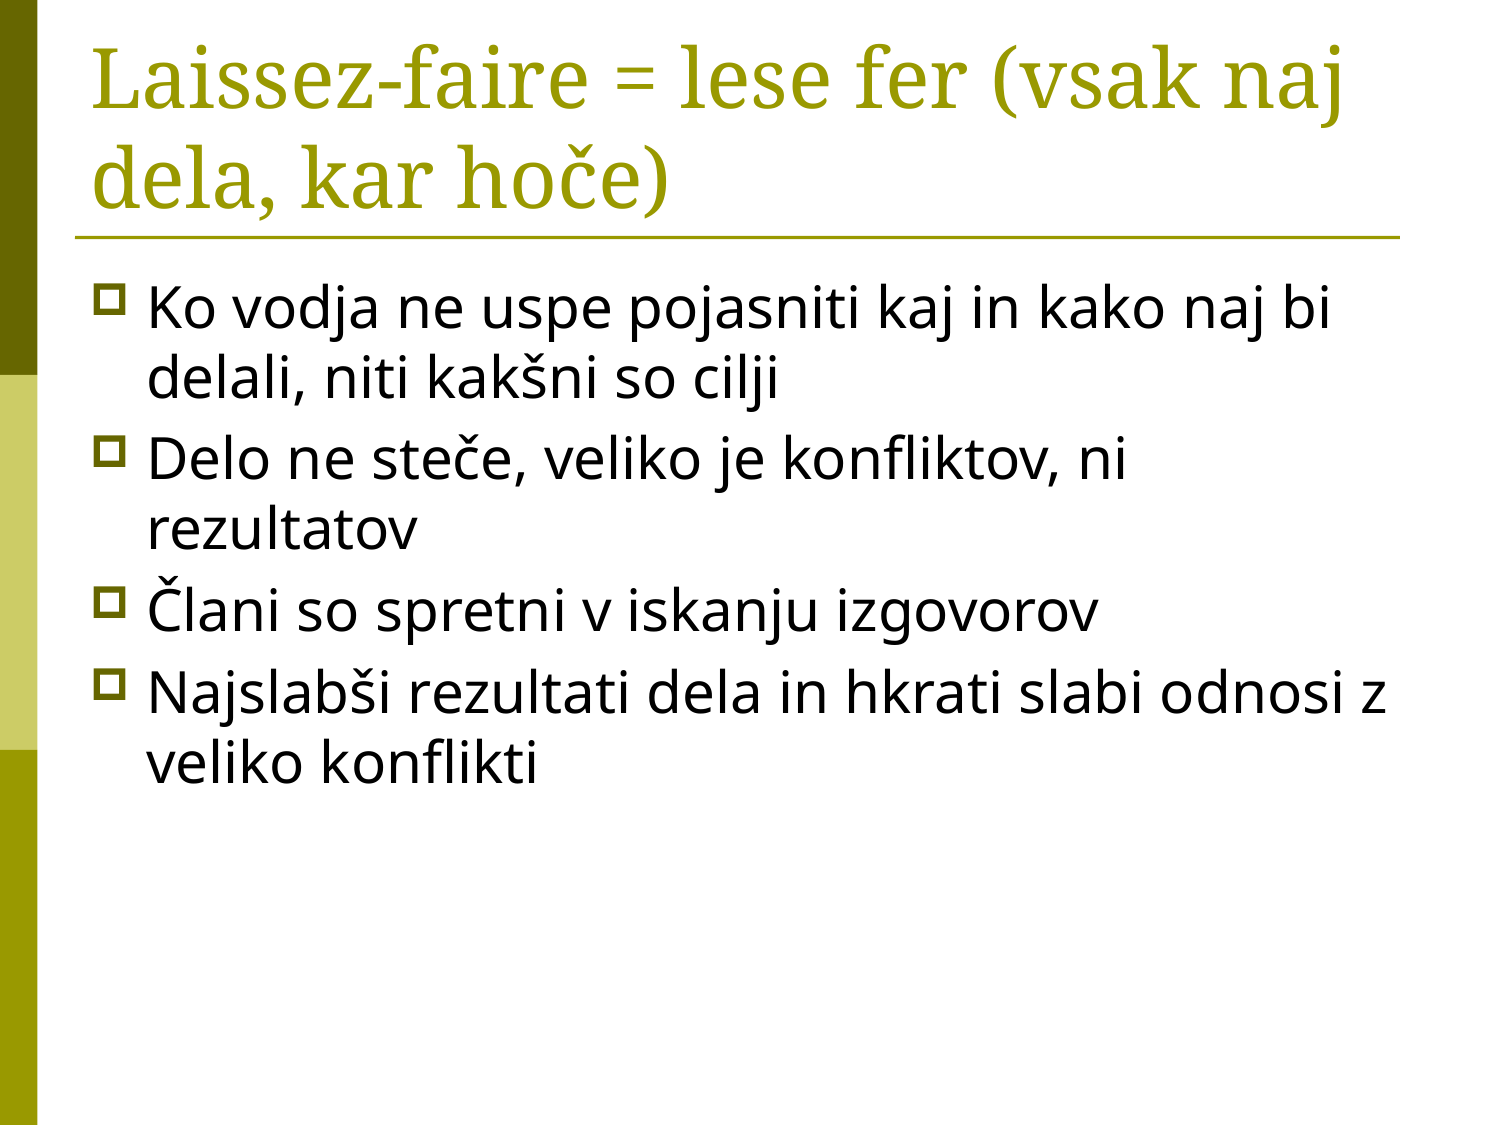

# Laissez-faire = lese fer (vsak naj dela, kar hoče)
Ko vodja ne uspe pojasniti kaj in kako naj bi delali, niti kakšni so cilji
Delo ne steče, veliko je konfliktov, ni rezultatov
Člani so spretni v iskanju izgovorov
Najslabši rezultati dela in hkrati slabi odnosi z veliko konflikti